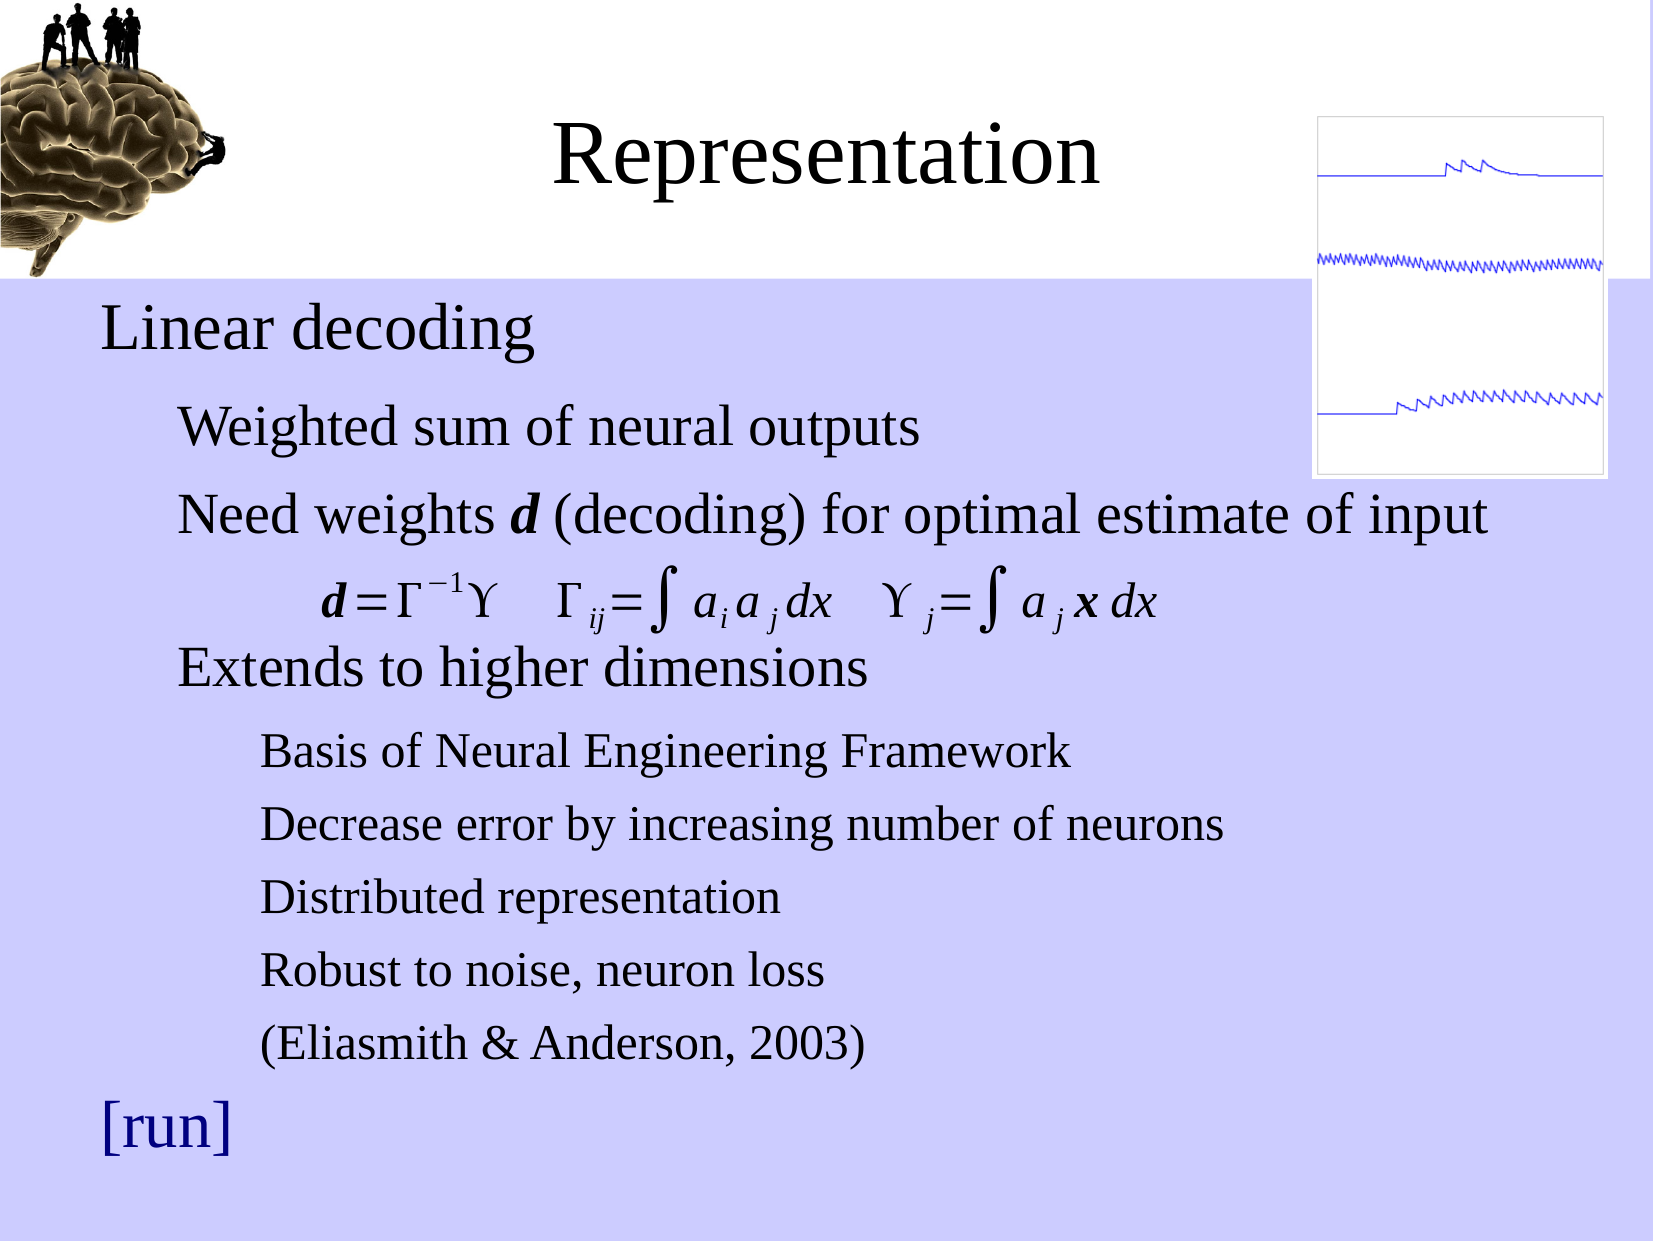

# Representation
Linear decoding
Weighted sum of neural outputs
Need weights d (decoding) for optimal estimate of input
Extends to higher dimensions
Basis of Neural Engineering Framework
Decrease error by increasing number of neurons
Distributed representation
Robust to noise, neuron loss
(Eliasmith & Anderson, 2003)
[run]